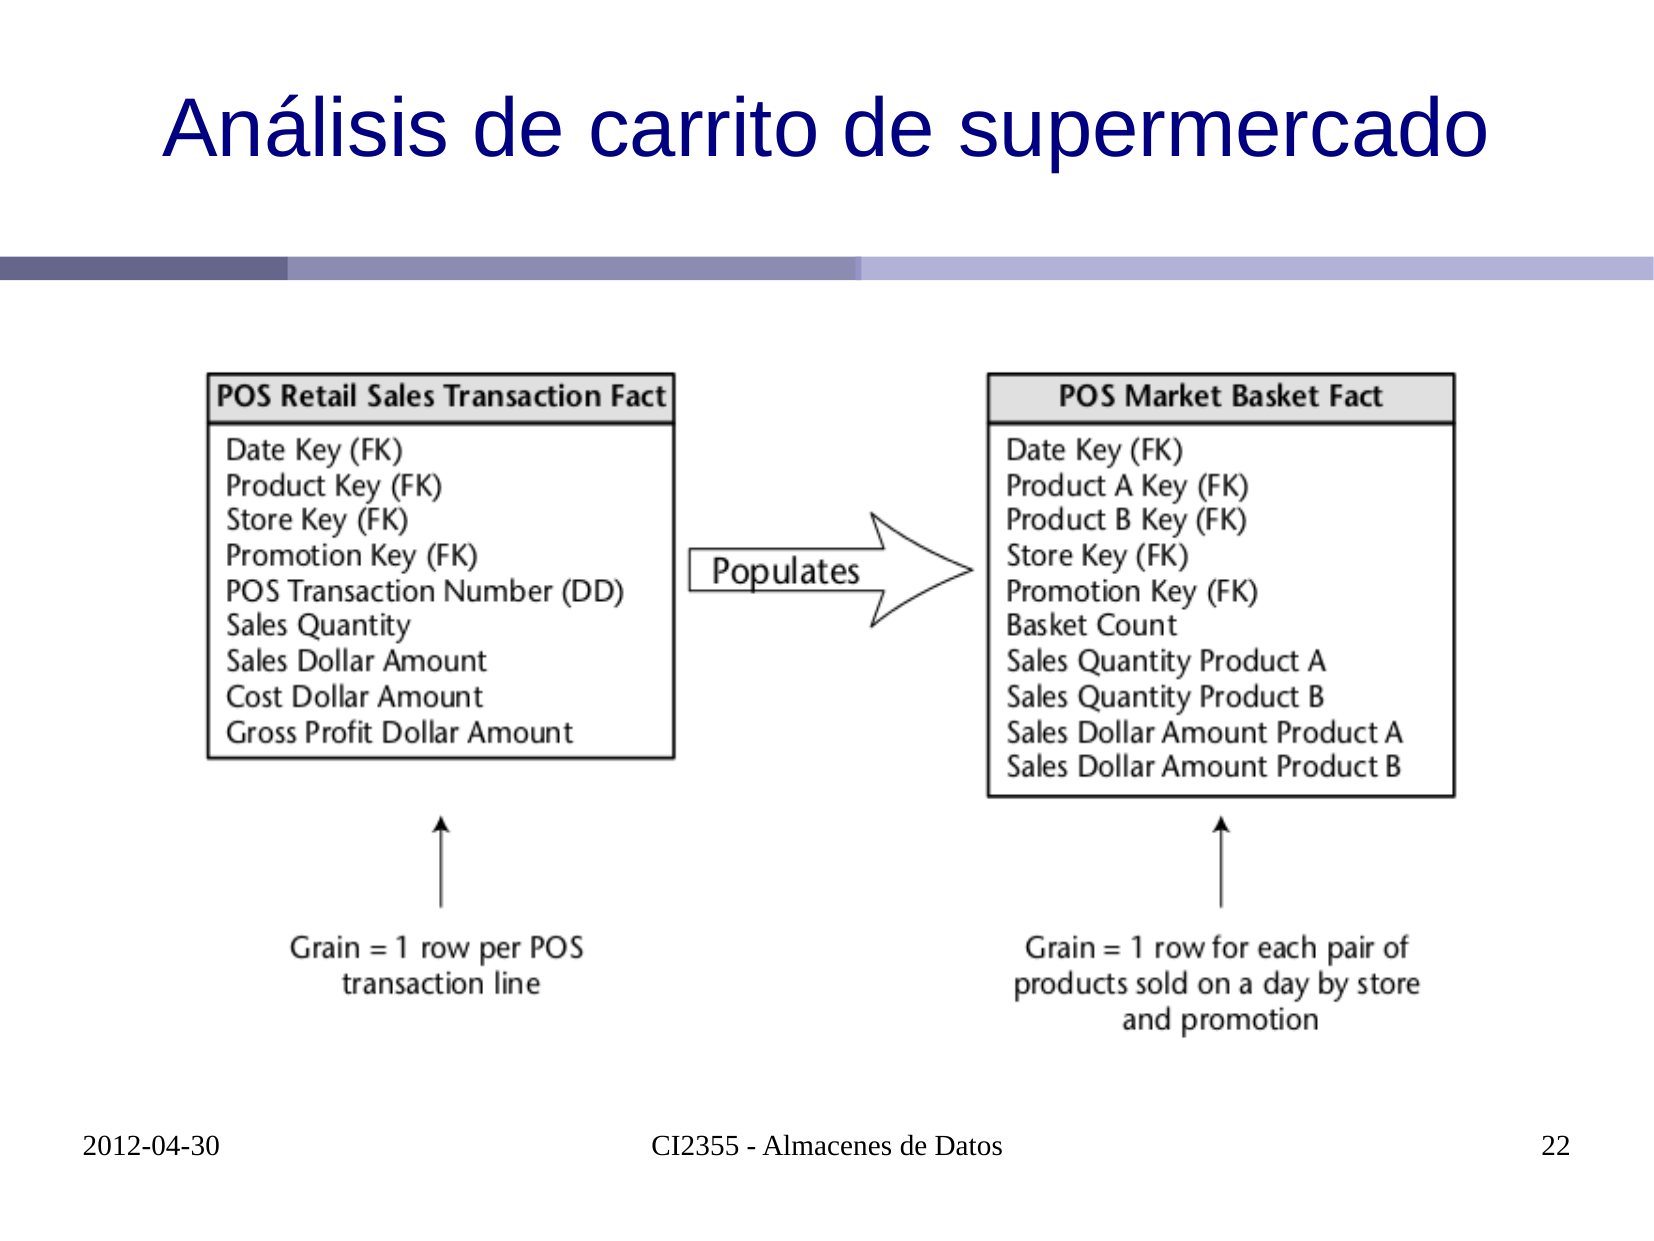

# Análisis de carrito de supermercado
2012-04-30
CI2355 - Almacenes de Datos
22